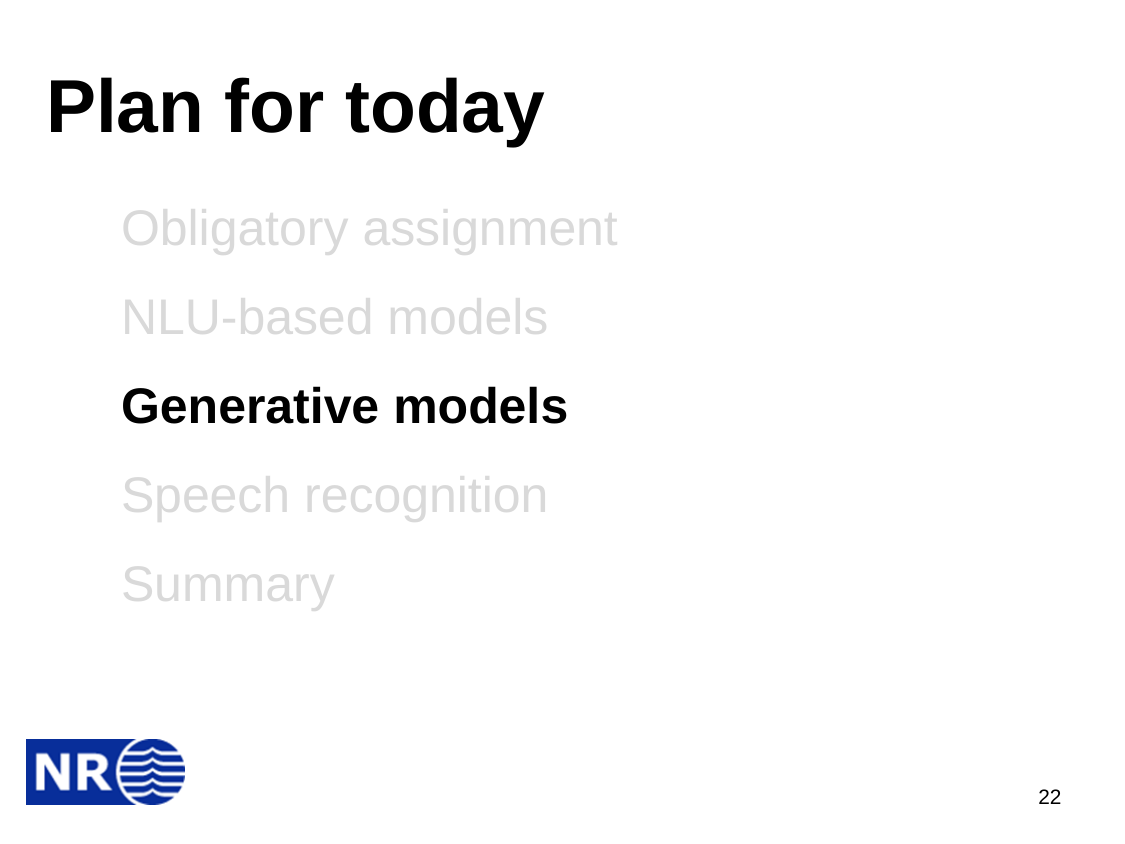

# Plan for today
Obligatory assignment
NLU-based models
Generative models
Speech recognition
Summary
22